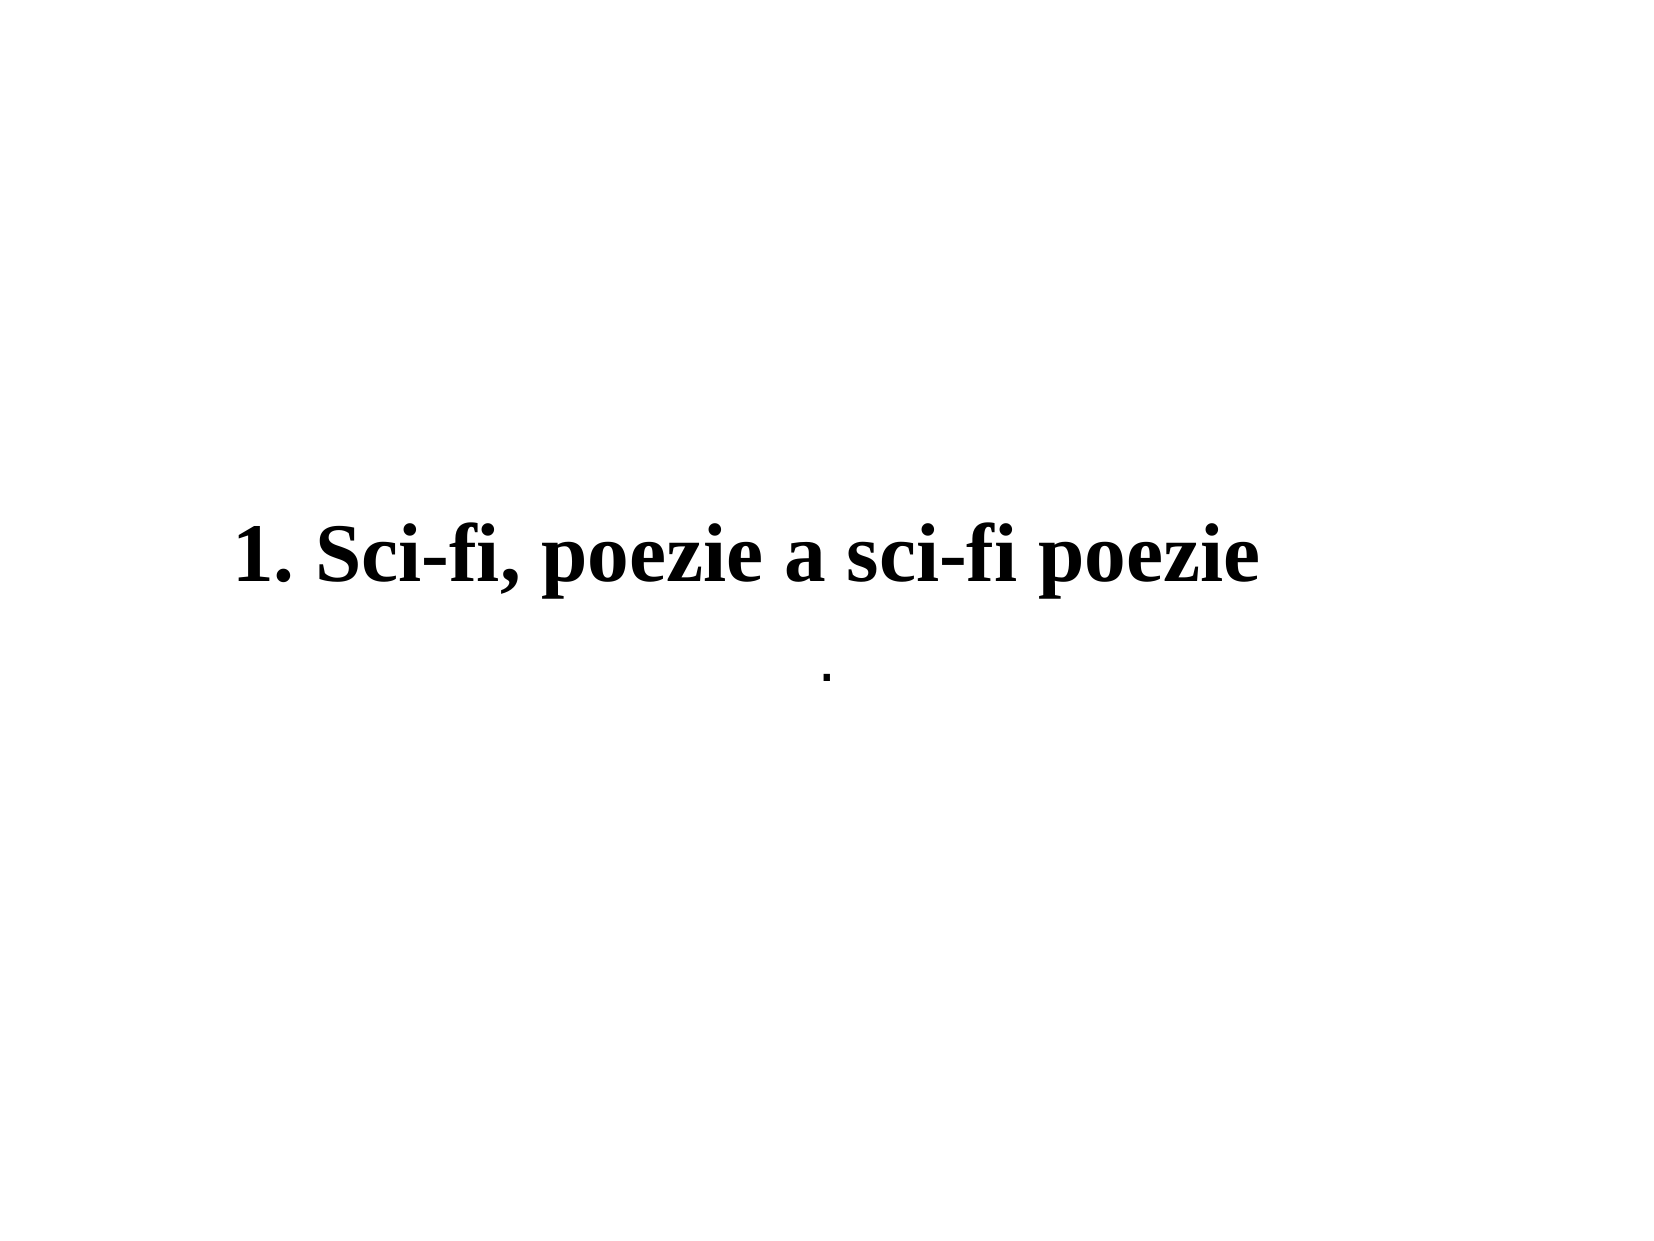

# 1. Sci-fi, poezie a sci-fi poezie
.